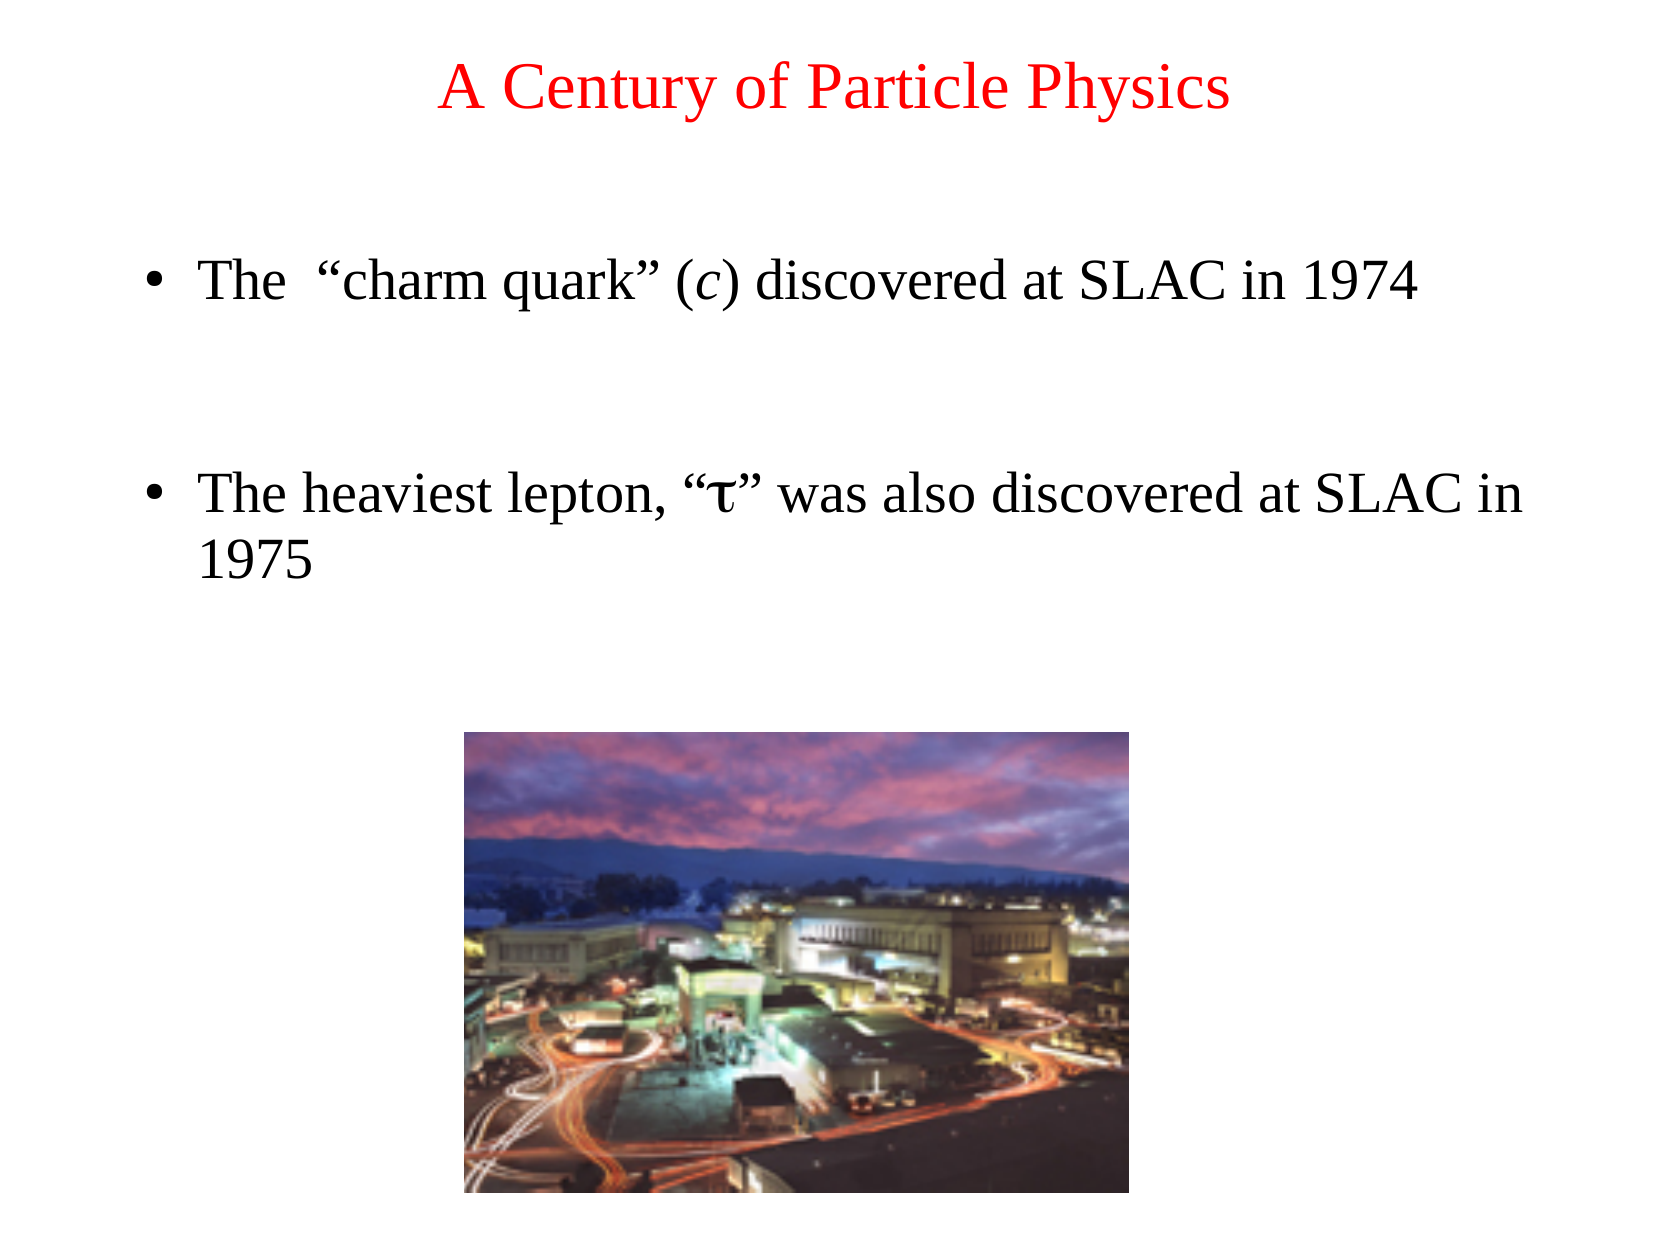

# A Century of Particle Physics
The “charm quark” (c) discovered at SLAC in 1974
The heaviest lepton, “τ” was also discovered at SLAC in 1975